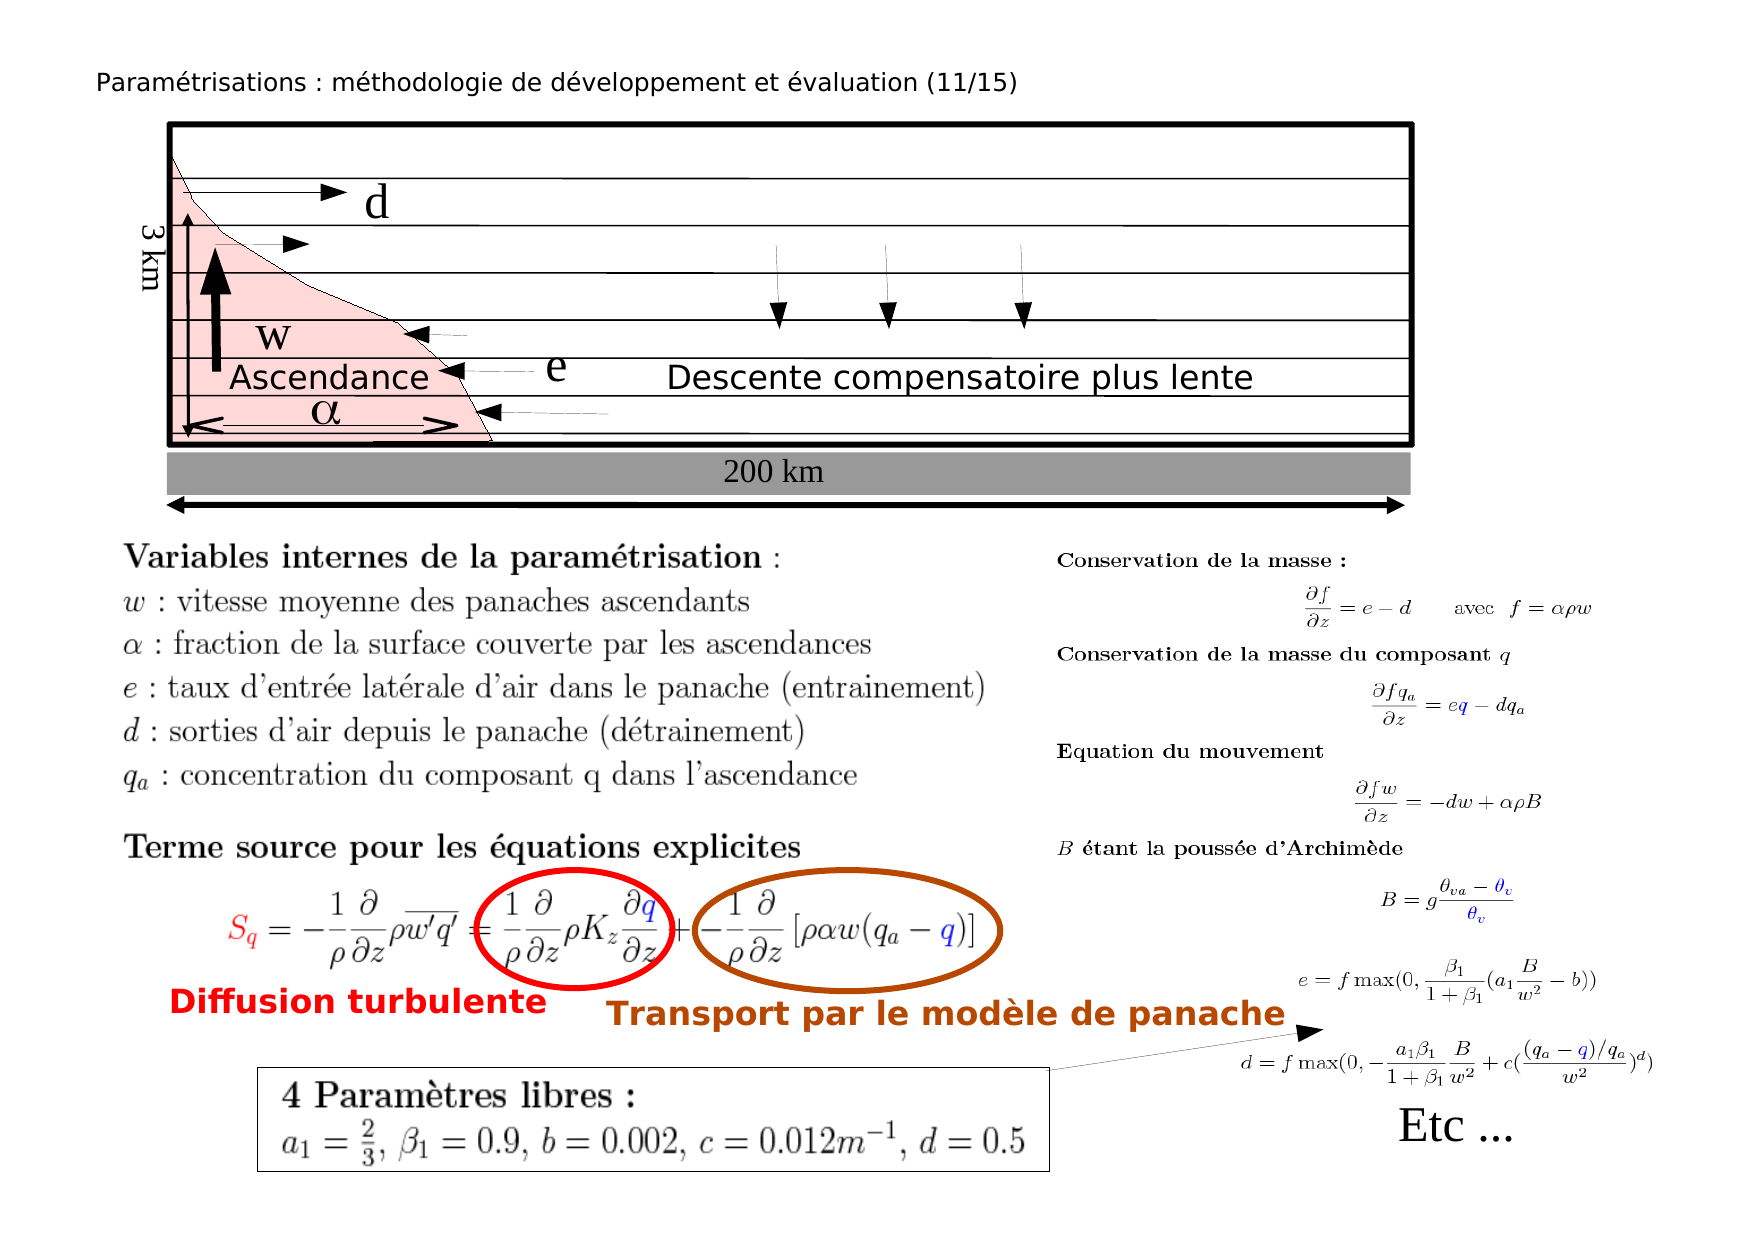

Paramétrisations : méthodologie de développement et évaluation (11/15)
3 km
200 km
d
w
e
Ascendance
Descente compensatoire plus lente
a
Diffusion turbulente
Transport par le modèle de panache
Etc ...